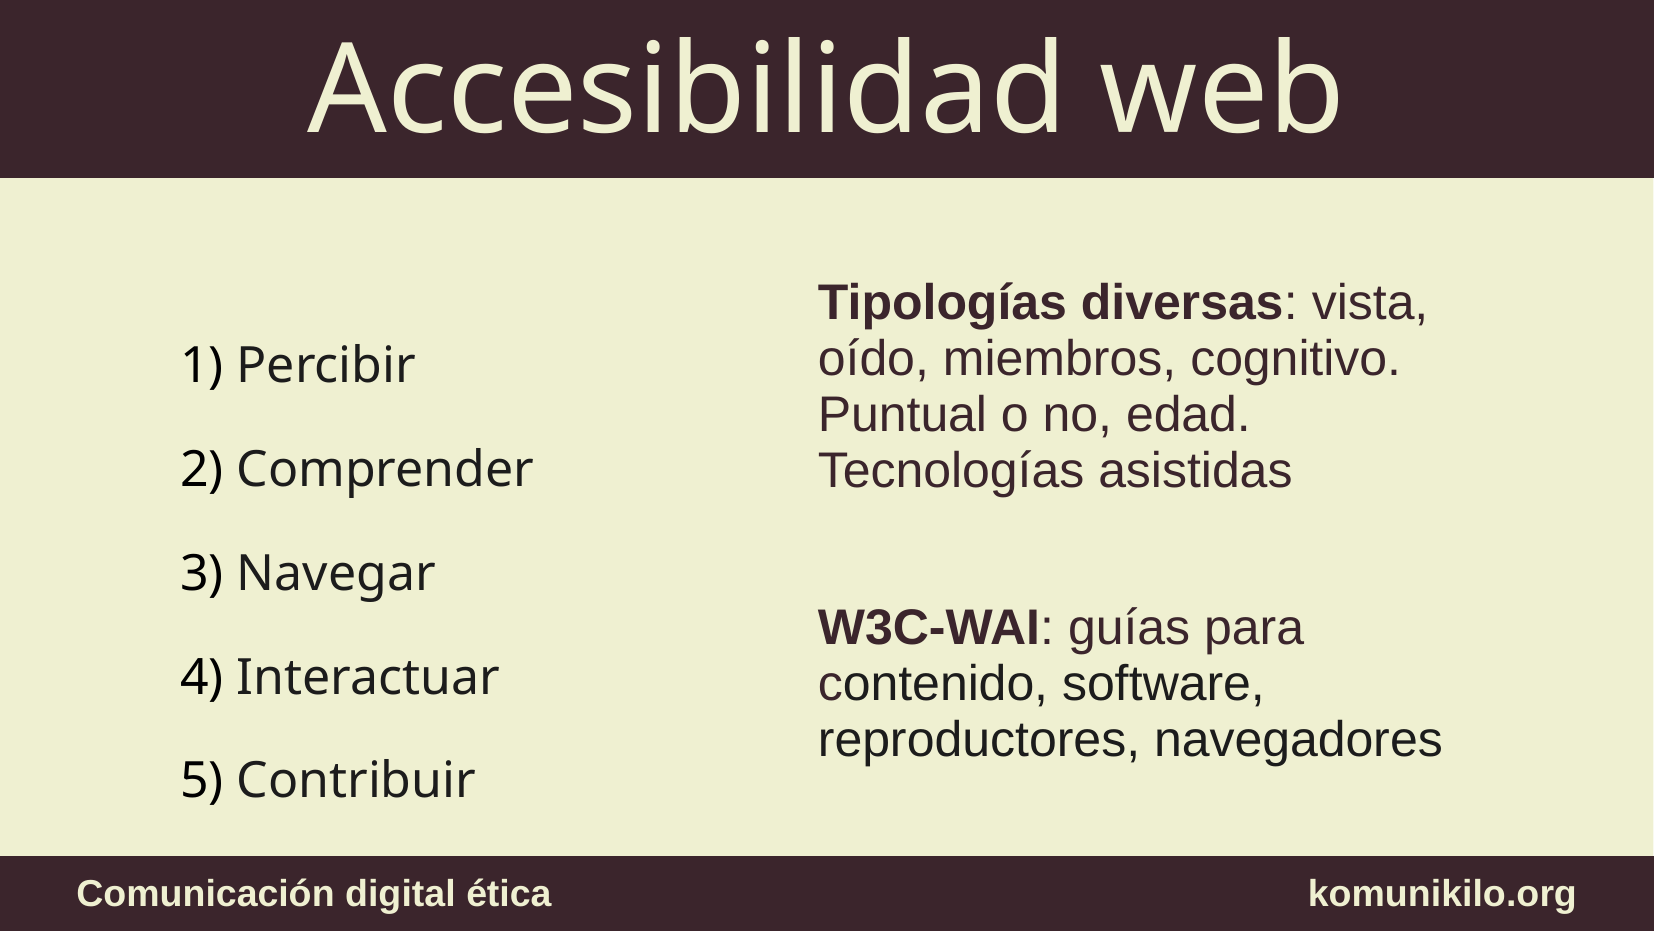

# Accesibilidad web
Tipologías diversas: vista, oído, miembros, cognitivo. Puntual o no, edad. Tecnologías asistidas
 Percibir
 Comprender
 Navegar
 Interactuar
 Contribuir
W3C-WAI: guías para contenido, software, reproductores, navegadores
Comunicación digital ética komunikilo.org